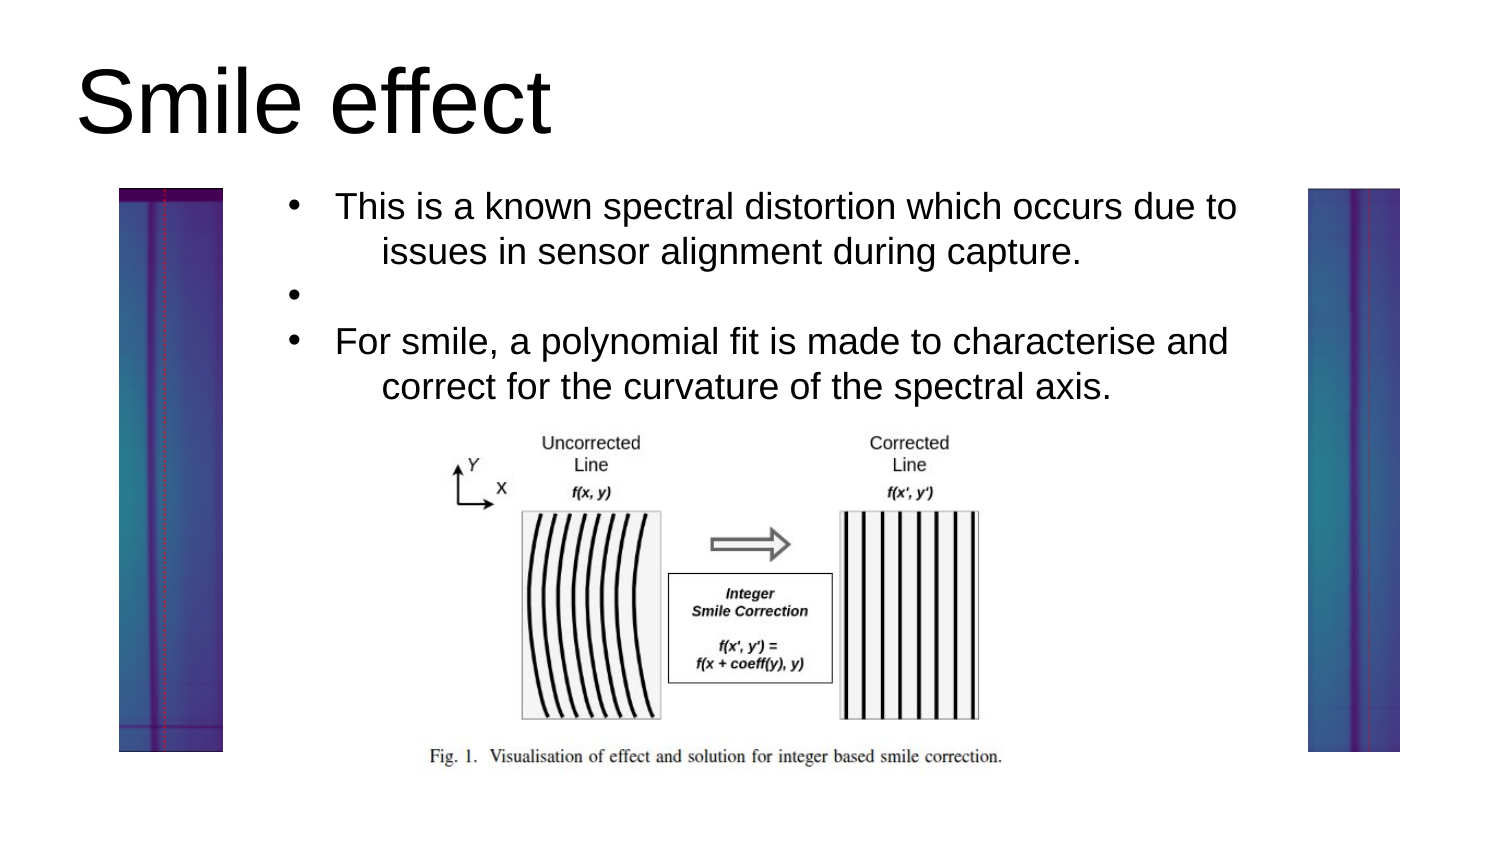

# Smile effect
This is a known spectral distortion which occurs due to issues in sensor alignment during capture.
For smile, a polynomial fit is made to characterise and correct for the curvature of the spectral axis.